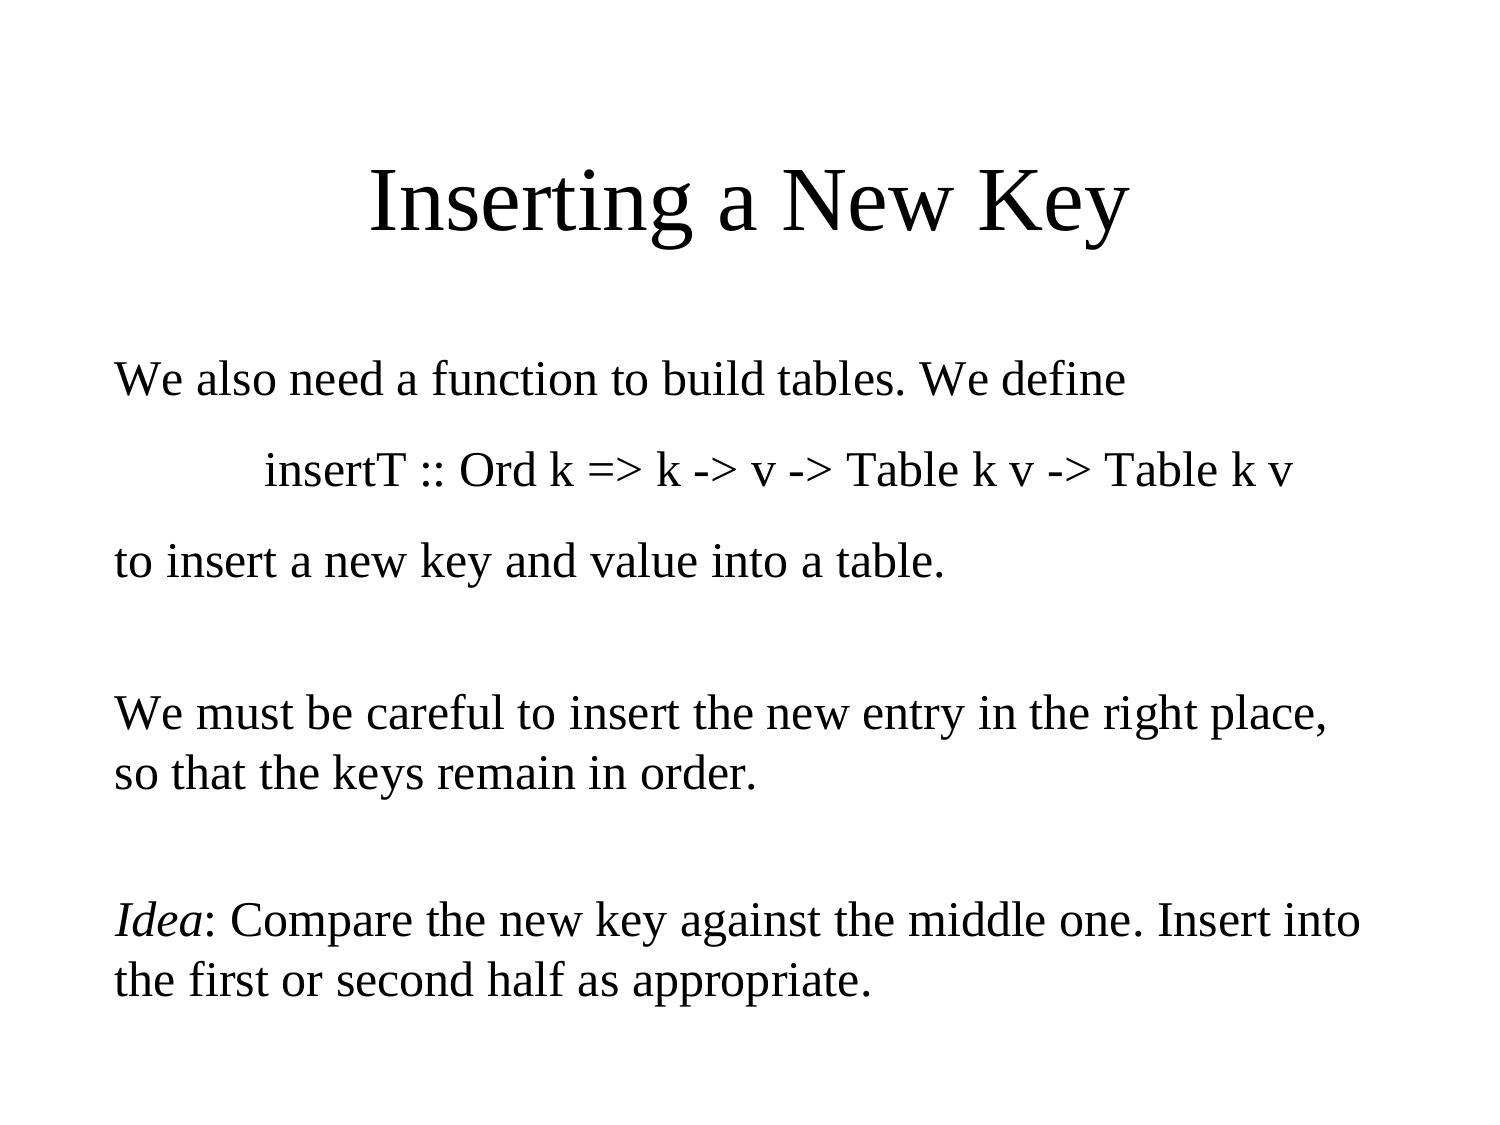

# Inserting a New Key
We also need a function to build tables. We define
	insertT :: Ord k => k -> v -> Table k v -> Table k v
to insert a new key and value into a table.
We must be careful to insert the new entry in the right place, so that the keys remain in order.
Idea: Compare the new key against the middle one. Insert into the first or second half as appropriate.